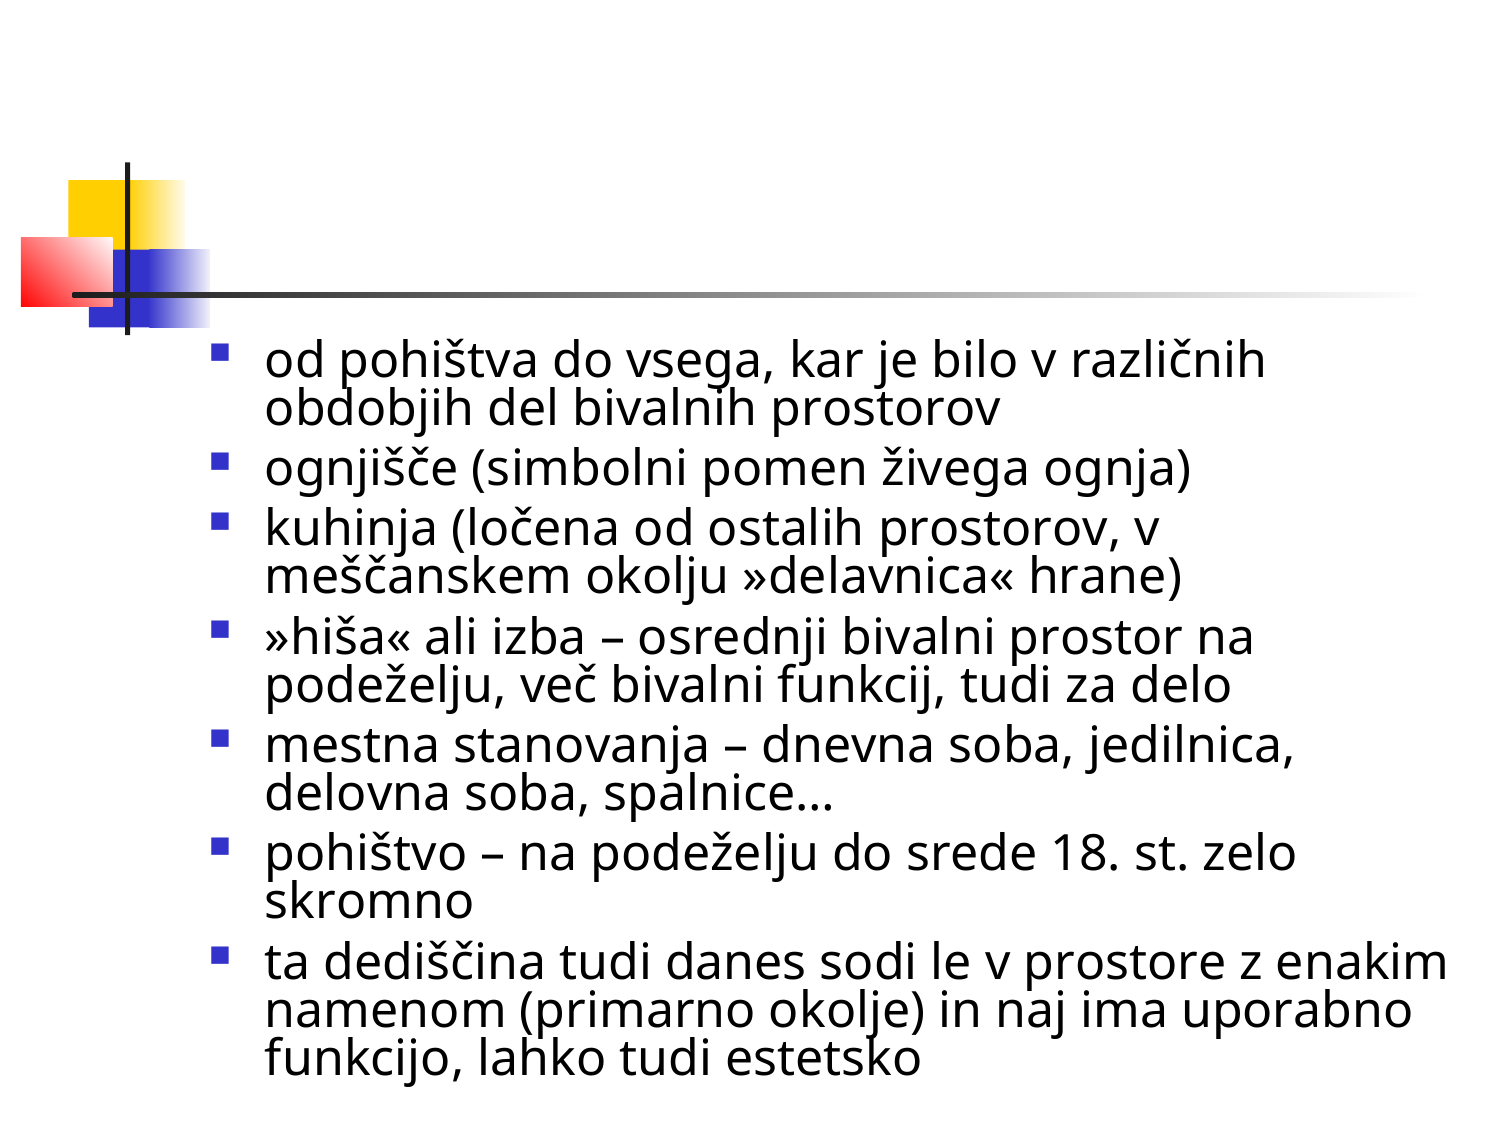

#
od pohištva do vsega, kar je bilo v različnih obdobjih del bivalnih prostorov
ognjišče (simbolni pomen živega ognja)
kuhinja (ločena od ostalih prostorov, v meščanskem okolju »delavnica« hrane)
»hiša« ali izba – osrednji bivalni prostor na podeželju, več bivalni funkcij, tudi za delo
mestna stanovanja – dnevna soba, jedilnica, delovna soba, spalnice…
pohištvo – na podeželju do srede 18. st. zelo skromno
ta dediščina tudi danes sodi le v prostore z enakim namenom (primarno okolje) in naj ima uporabno funkcijo, lahko tudi estetsko